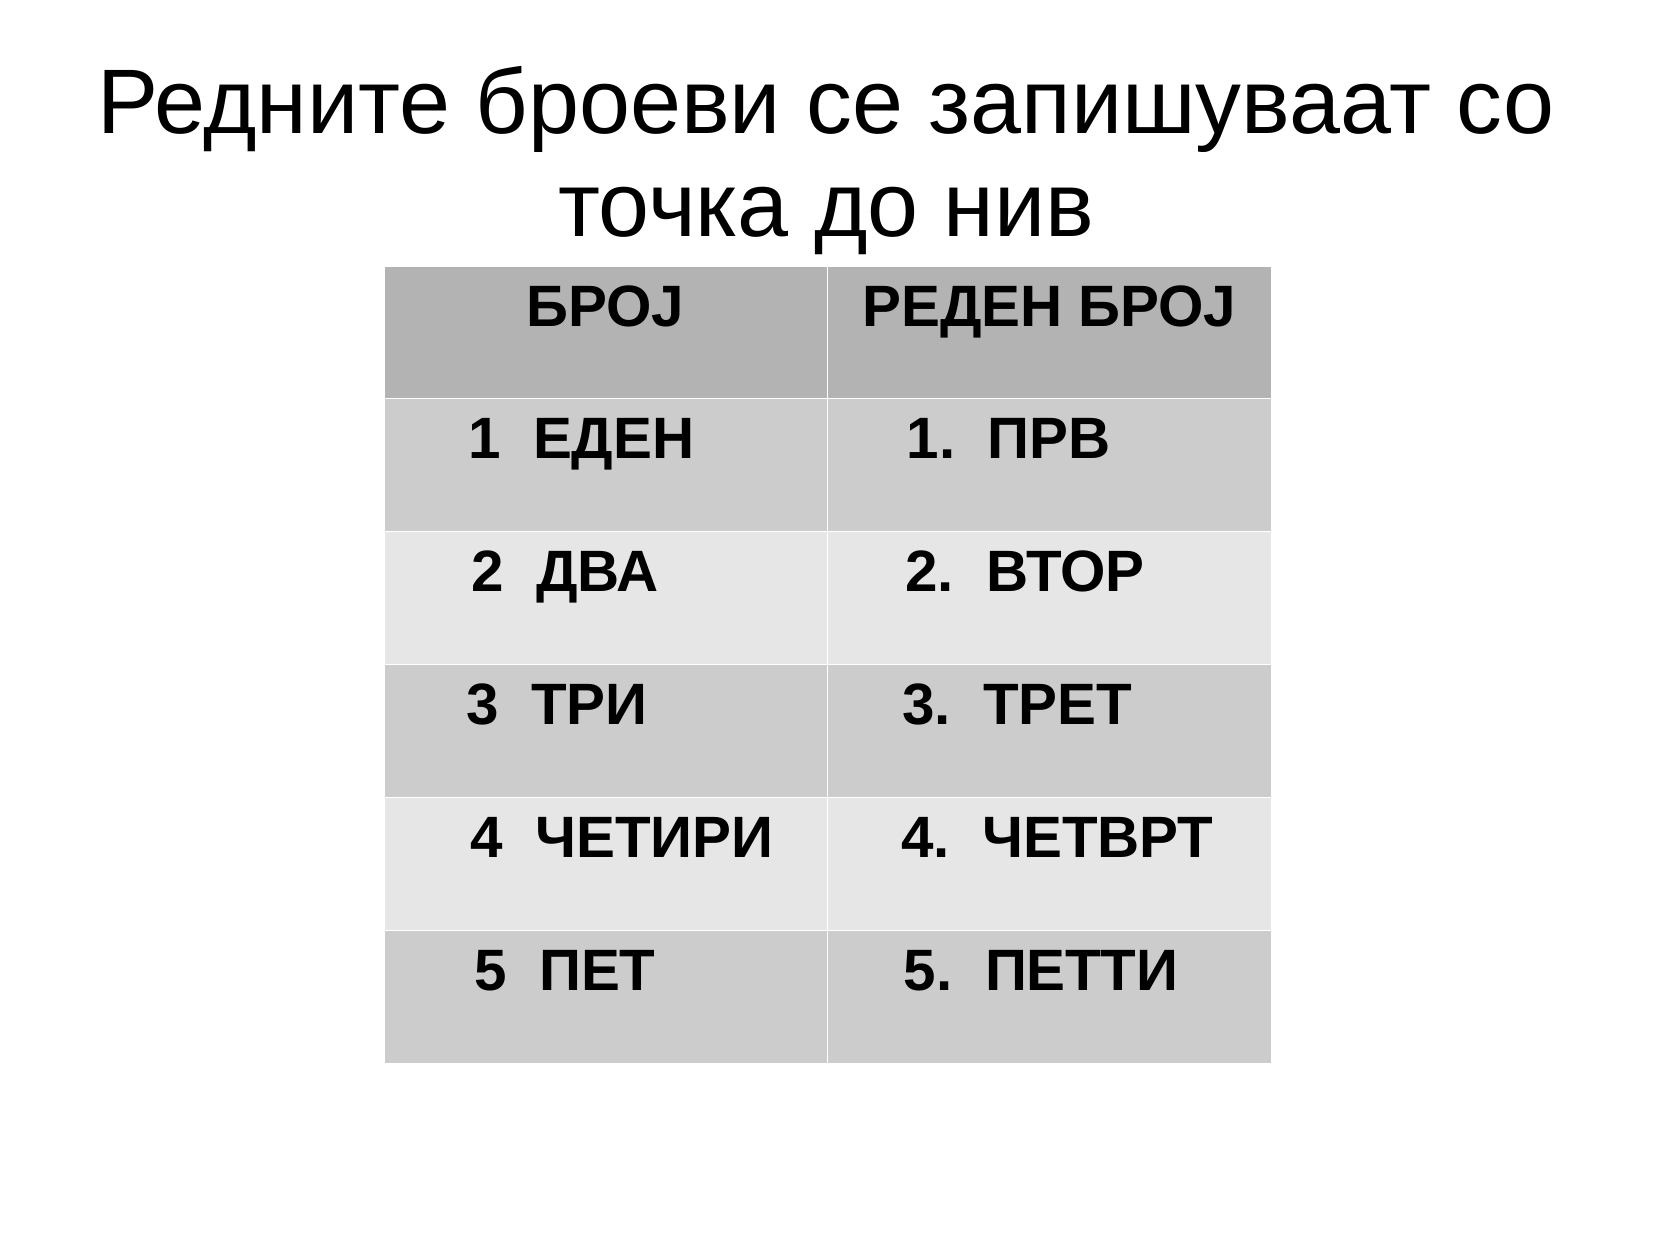

# Редните броеви се запишуваат со точка до нив
| БРОЈ | РЕДЕН БРОЈ |
| --- | --- |
| 1 ЕДЕН | 1. ПРВ |
| 2 ДВА | 2. ВТОР |
| 3 ТРИ | 3. ТРЕТ |
| 4 ЧЕТИРИ | 4. ЧЕТВРТ |
| 5 ПЕТ | 5. ПЕТТИ |